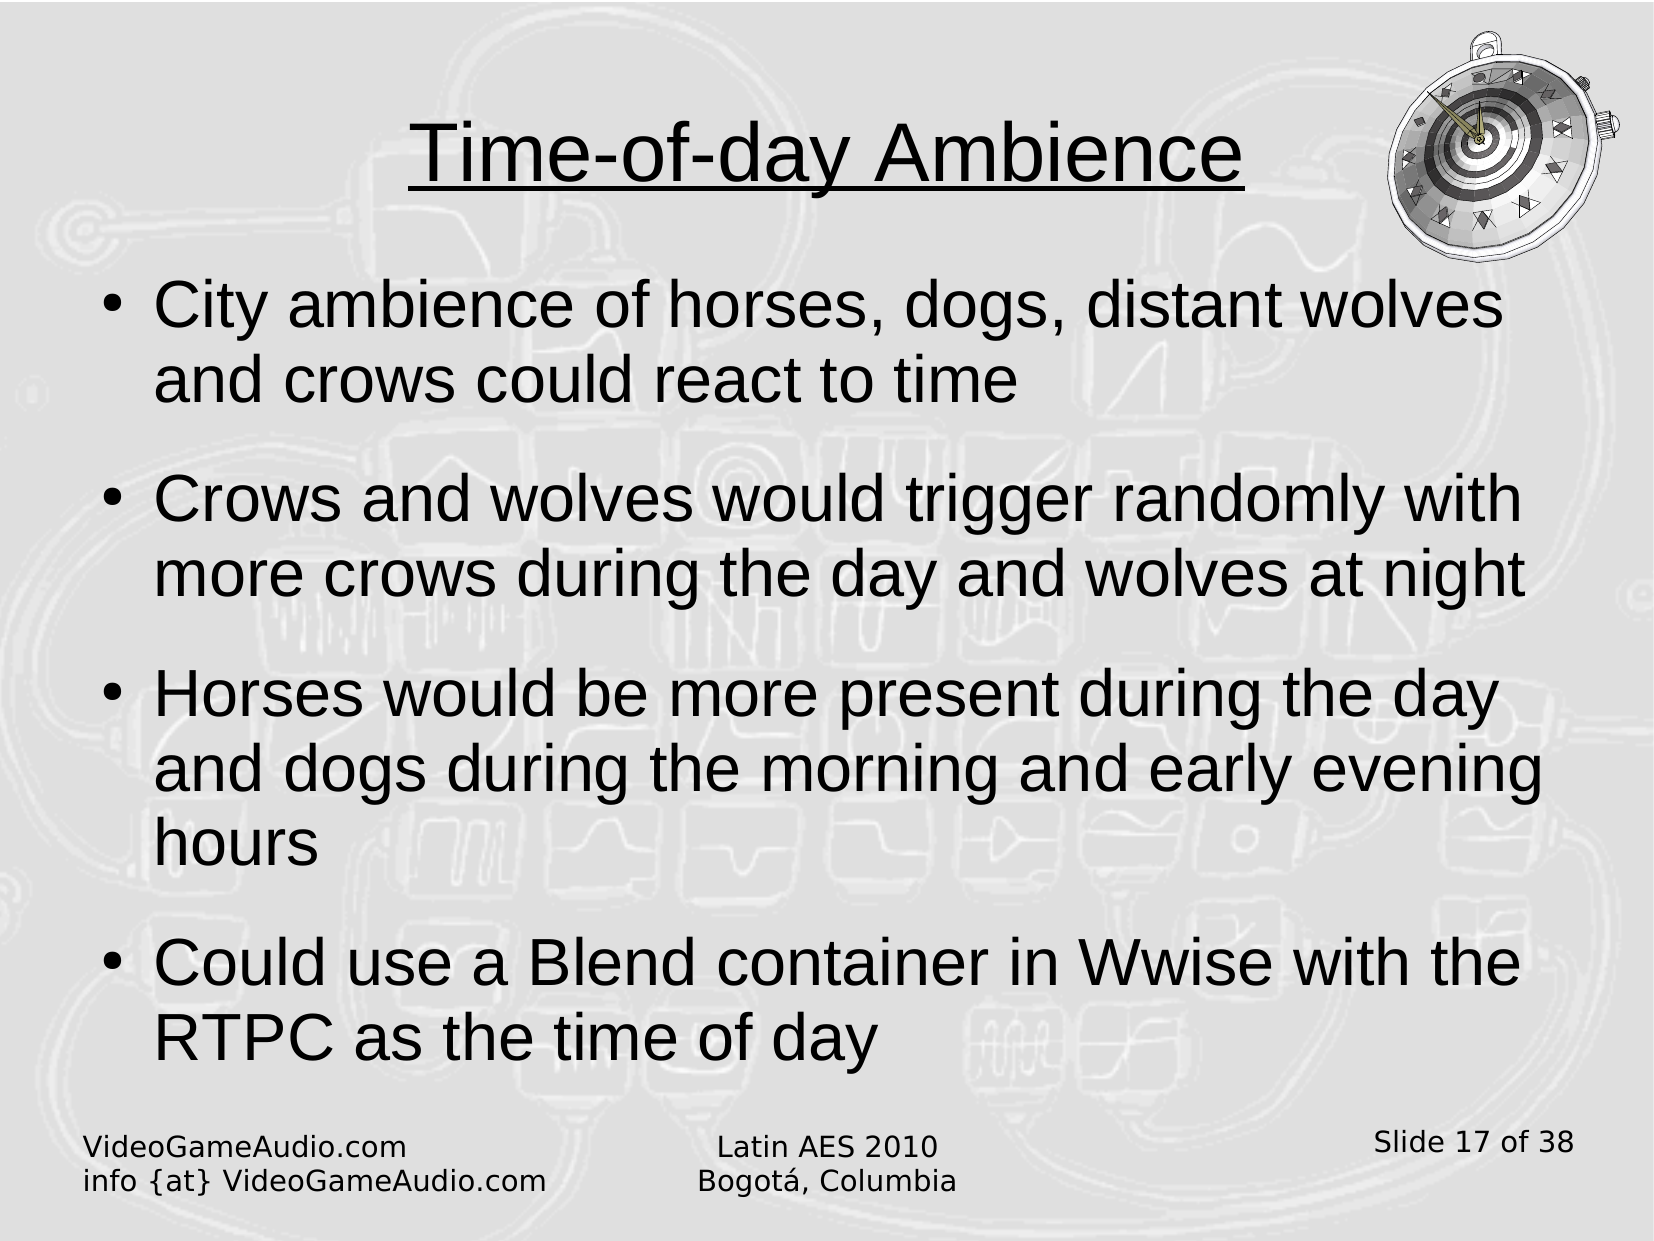

# Time-of-day Ambience
City ambience of horses, dogs, distant wolves and crows could react to time
Crows and wolves would trigger randomly with more crows during the day and wolves at night
Horses would be more present during the day and dogs during the morning and early evening hours
Could use a Blend container in Wwise with the RTPC as the time of day
17